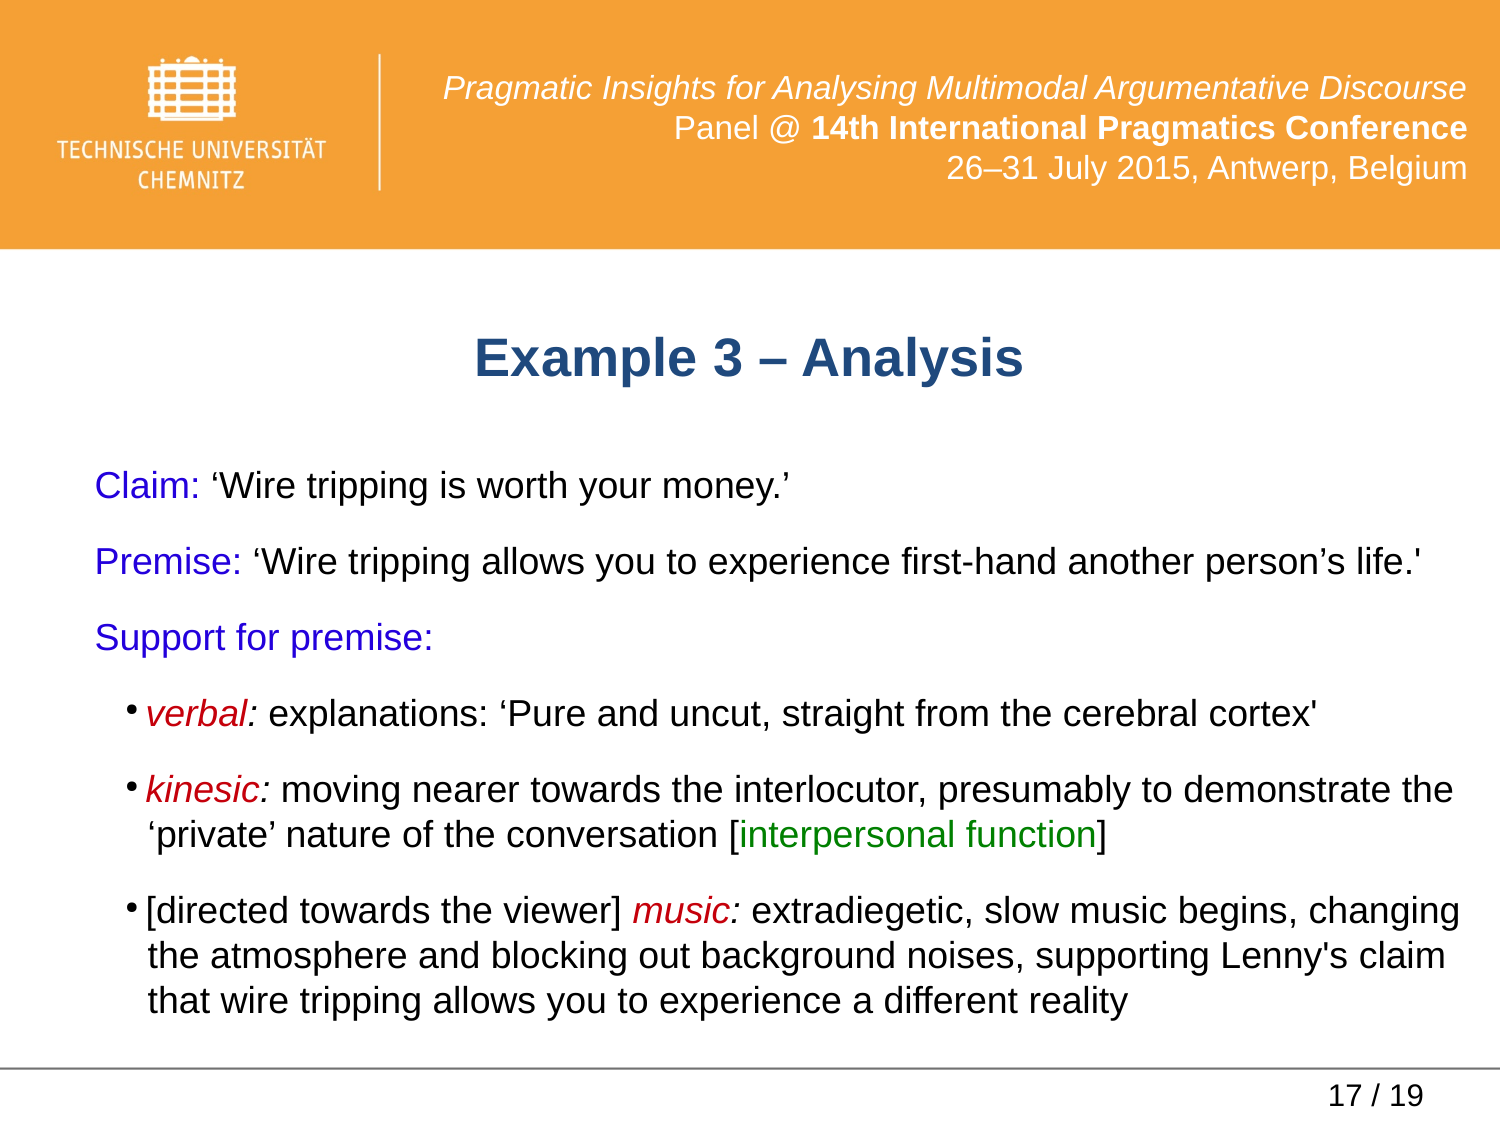

#
Pragmatic Insights for Analysing Multimodal Argumentative Discourse
Panel @ 14th International Pragmatics Conference
26–31 July 2015, Antwerp, Belgium
Example 3 – Analysis
Claim: ‘Wire tripping is worth your money.’
Premise: ‘Wire tripping allows you to experience first-hand another person’s life.'
Support for premise:
 verbal: explanations: ‘Pure and uncut, straight from the cerebral cortex'
 kinesic: moving nearer towards the interlocutor, presumably to demonstrate the ‘private’ nature of the conversation [interpersonal function]
 [directed towards the viewer] music: extradiegetic, slow music begins, changing the atmosphere and blocking out background noises, supporting Lenny's claim that wire tripping allows you to experience a different reality